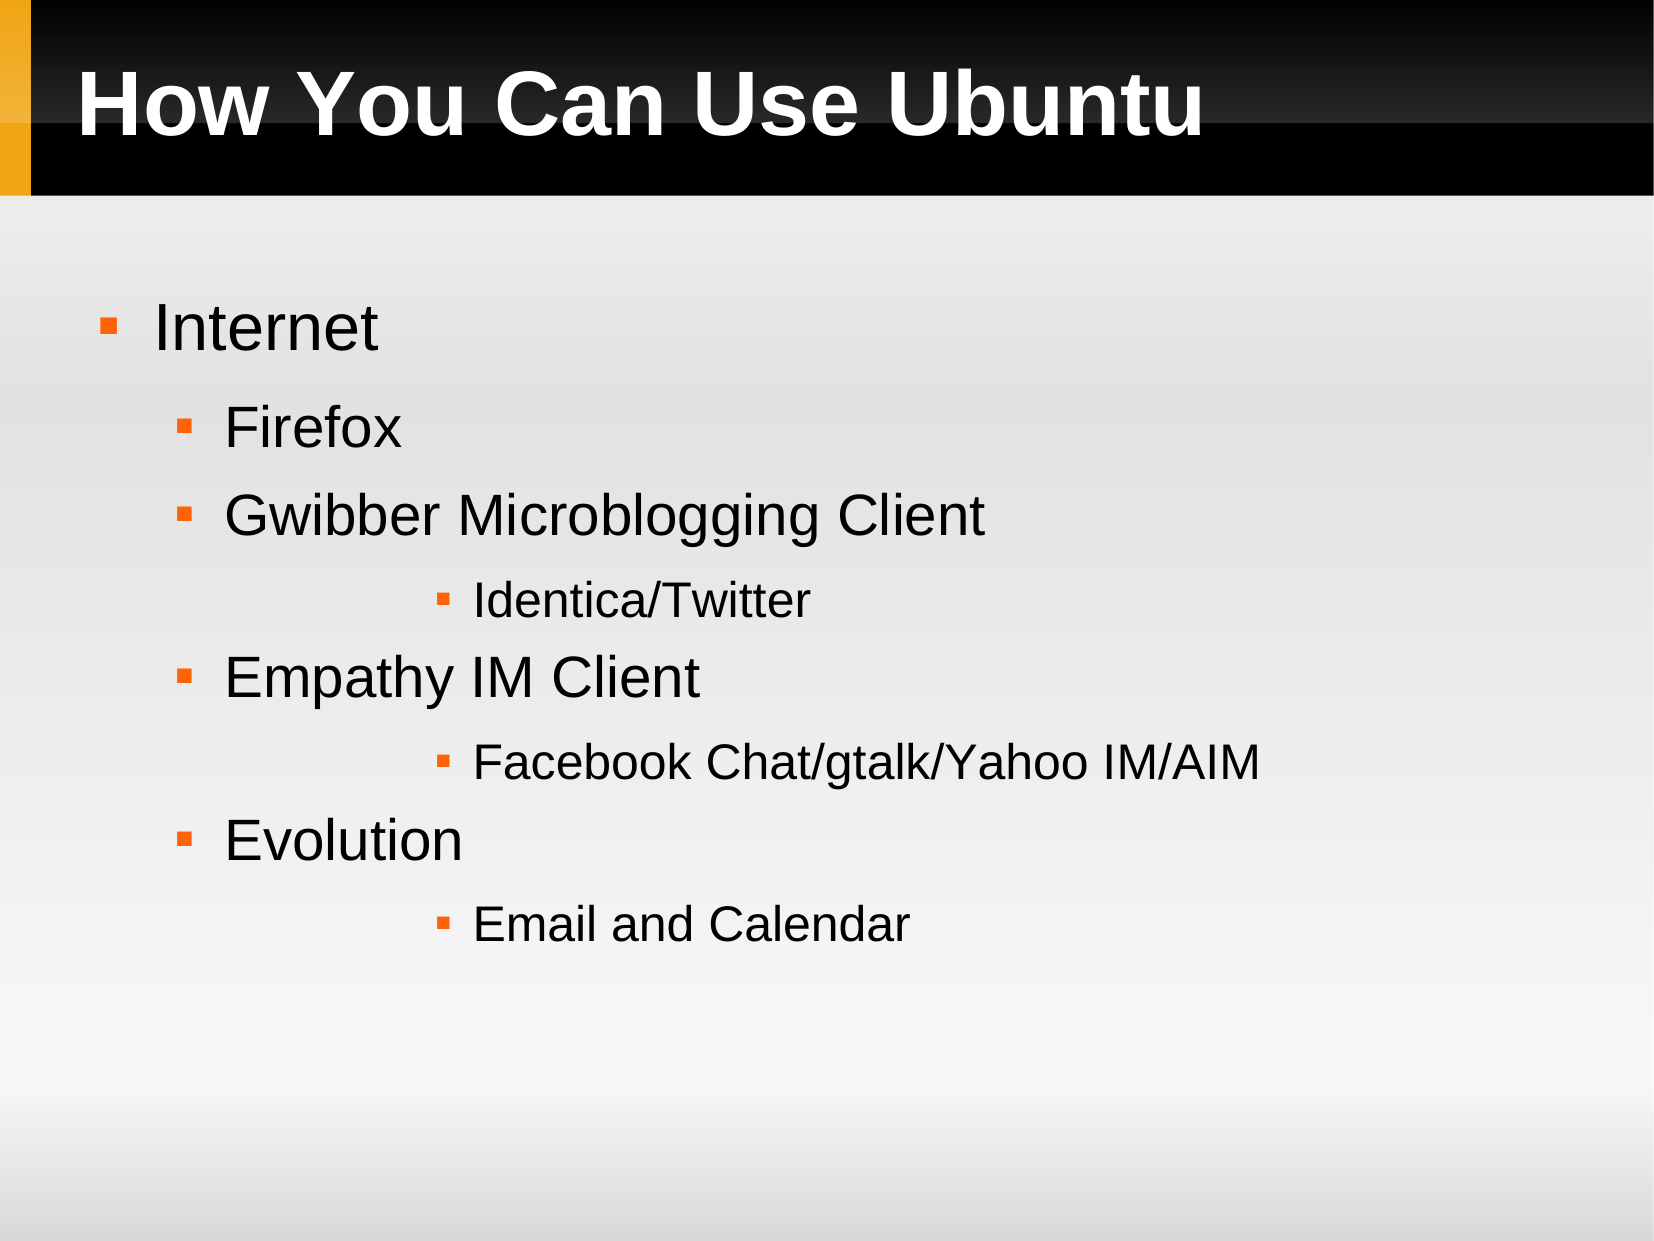

# How You Can Use Ubuntu
Internet
Firefox
Gwibber Microblogging Client
Identica/Twitter
Empathy IM Client
Facebook Chat/gtalk/Yahoo IM/AIM
Evolution
Email and Calendar